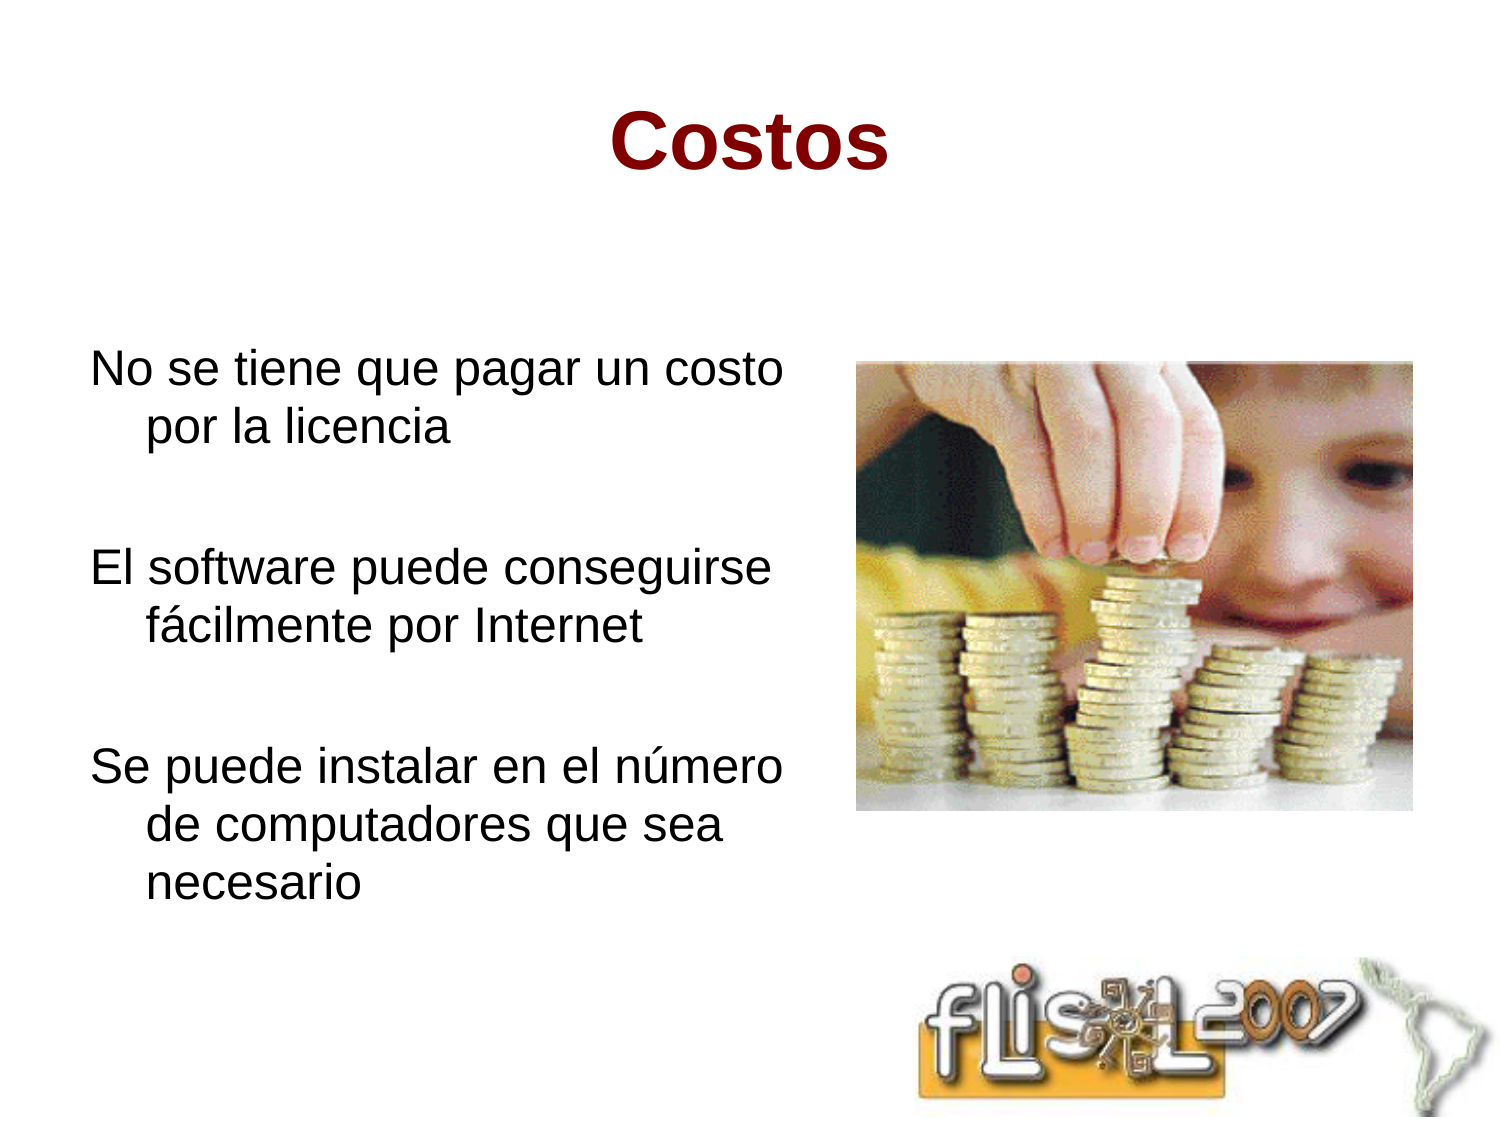

# Costos
No se tiene que pagar un costo por la licencia
El software puede conseguirse fácilmente por Internet
Se puede instalar en el número de computadores que sea necesario